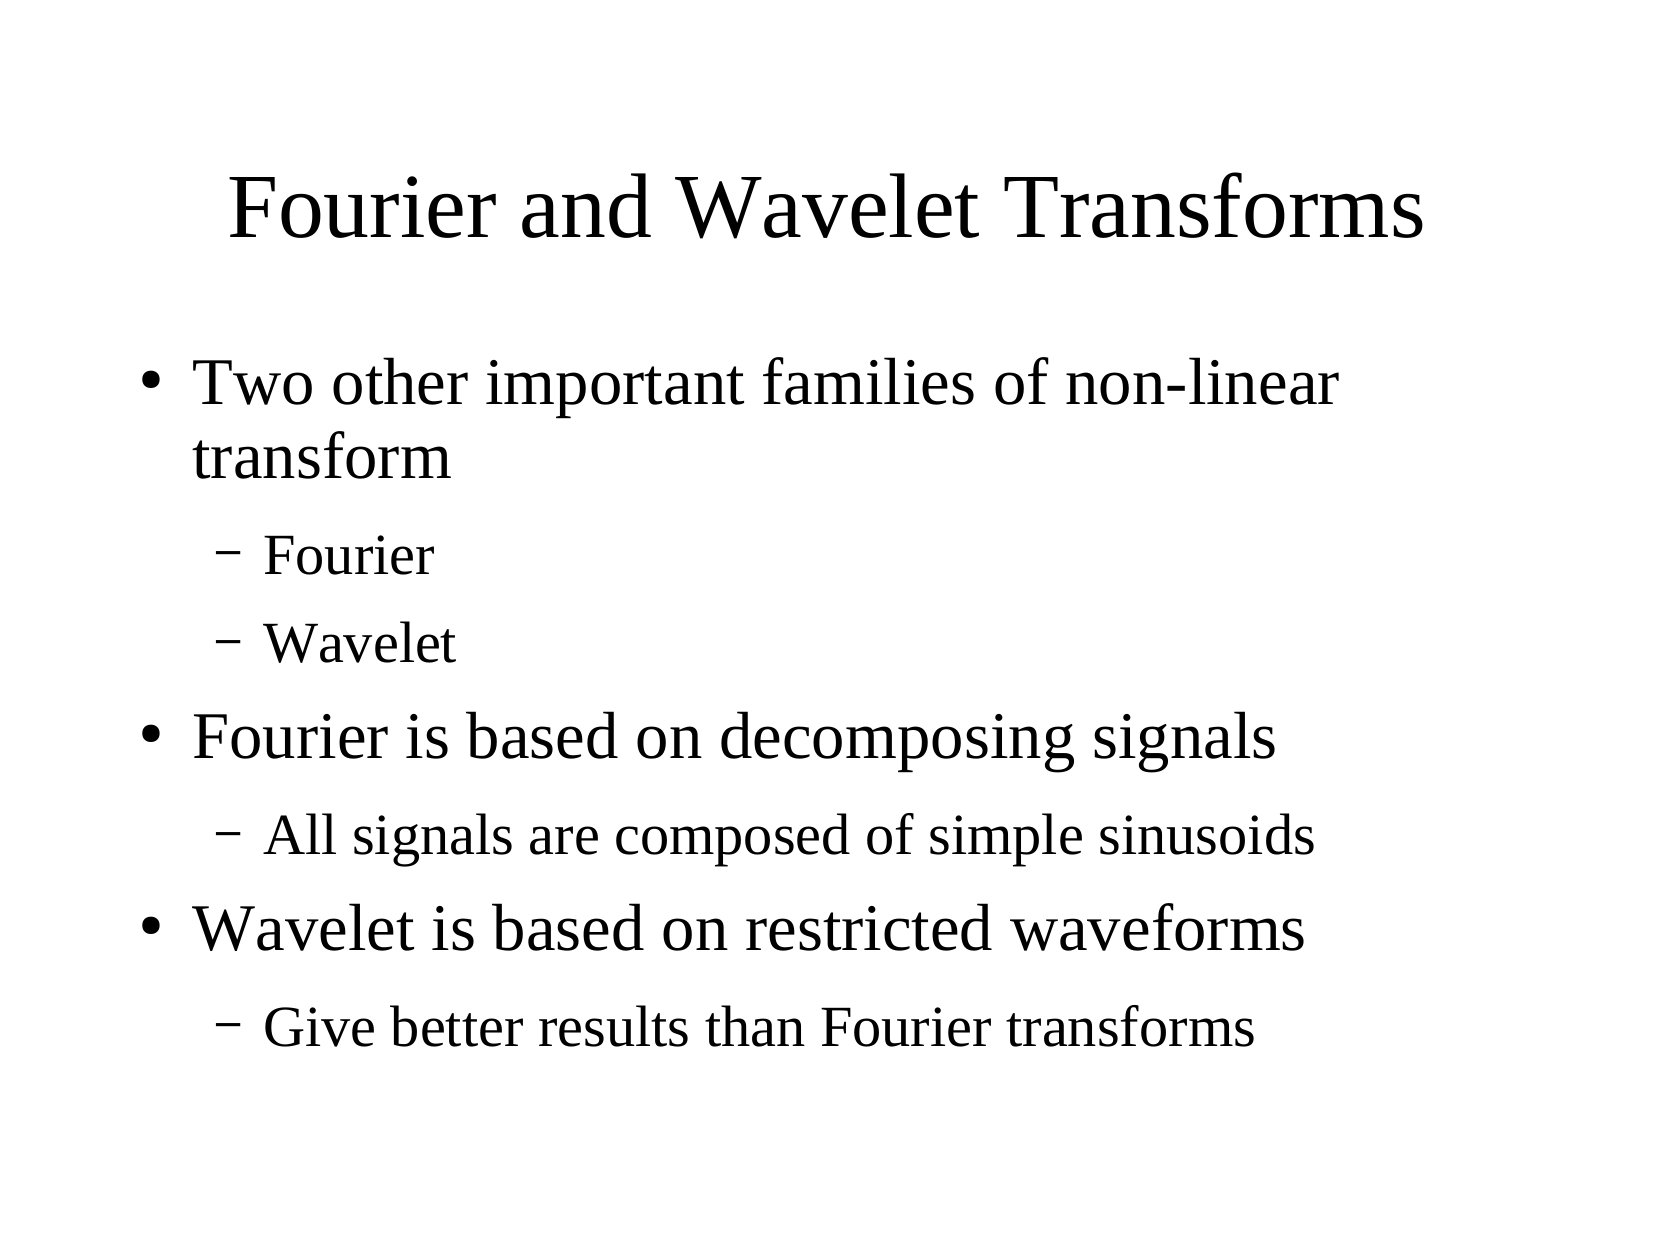

# Fourier and Wavelet Transforms
Two other important families of non-linear transform
Fourier
Wavelet
Fourier is based on decomposing signals
All signals are composed of simple sinusoids
Wavelet is based on restricted waveforms
Give better results than Fourier transforms